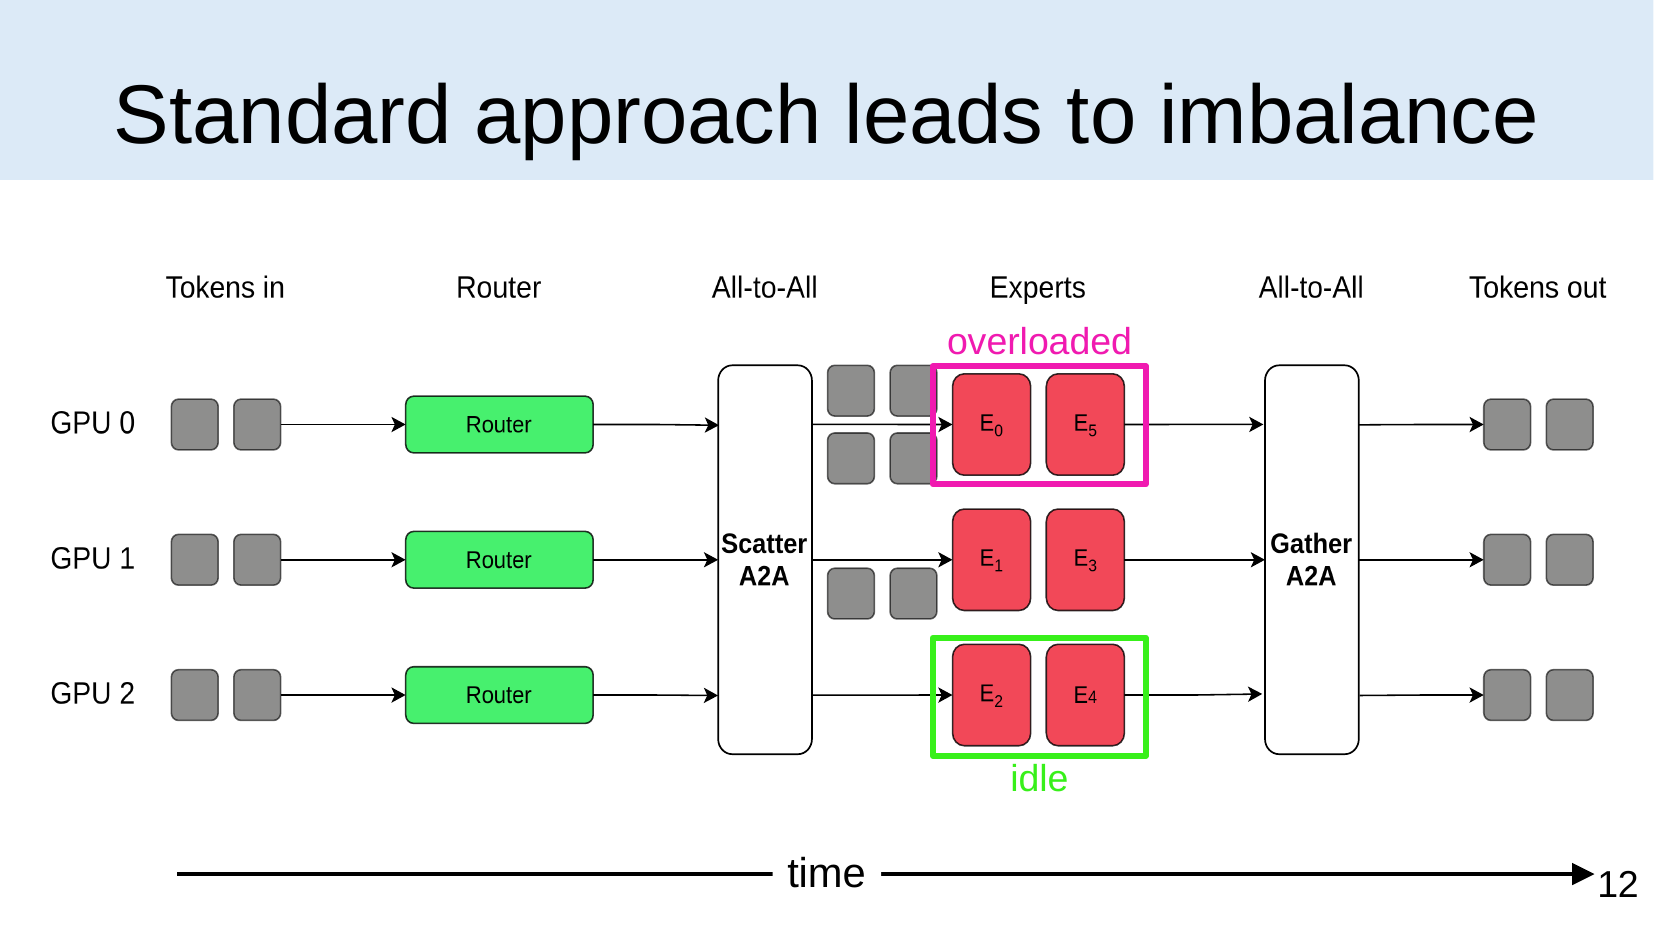

# Standard approach leads to imbalance
overloaded
idle
time